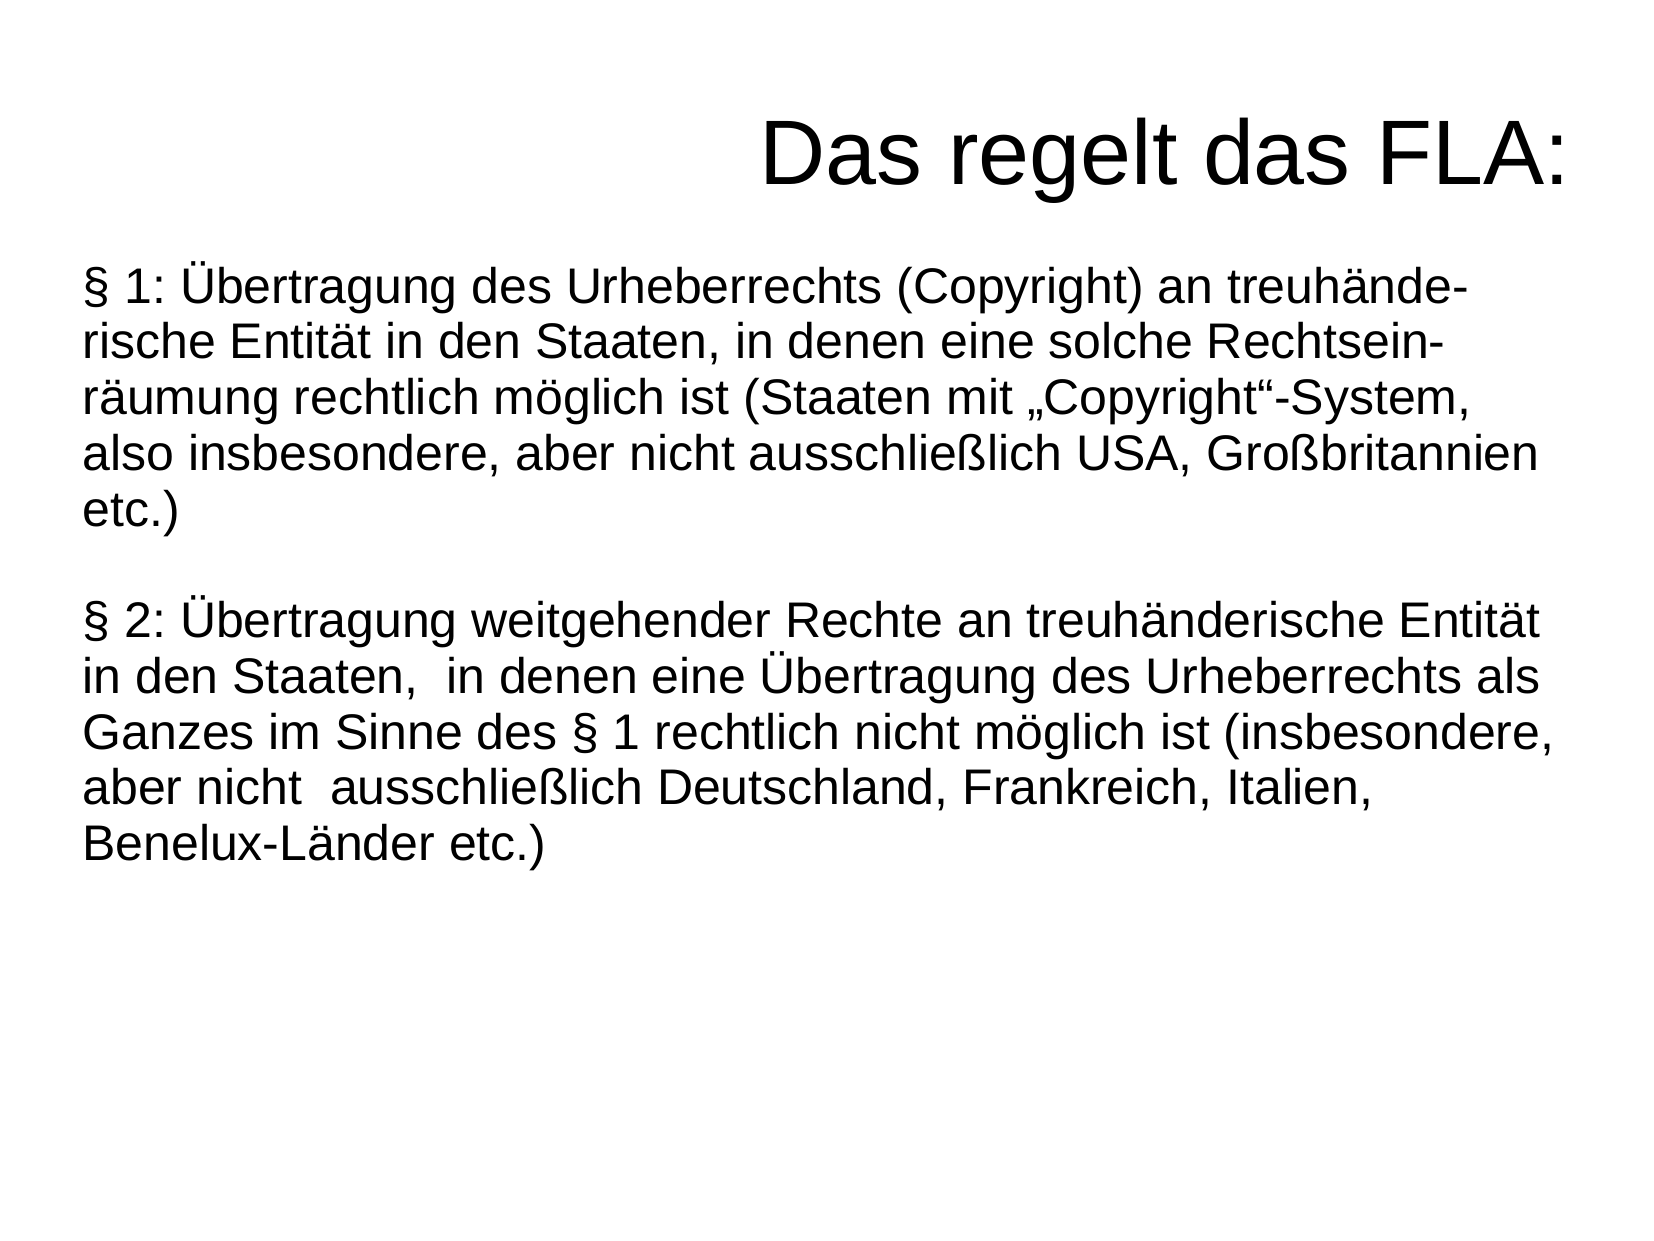

# Das regelt das FLA:
§ 1: Übertragung des Urheberrechts (Copyright) an treuhände-rische Entität in den Staaten, in denen eine solche Rechtsein-räumung rechtlich möglich ist (Staaten mit „Copyright“-System, also insbesondere, aber nicht ausschließlich USA, Großbritannien etc.)
§ 2: Übertragung weitgehender Rechte an treuhänderische Entität in den Staaten, in denen eine Übertragung des Urheberrechts als Ganzes im Sinne des § 1 rechtlich nicht möglich ist (insbesondere, aber nicht ausschließlich Deutschland, Frankreich, Italien, Benelux-Länder etc.)